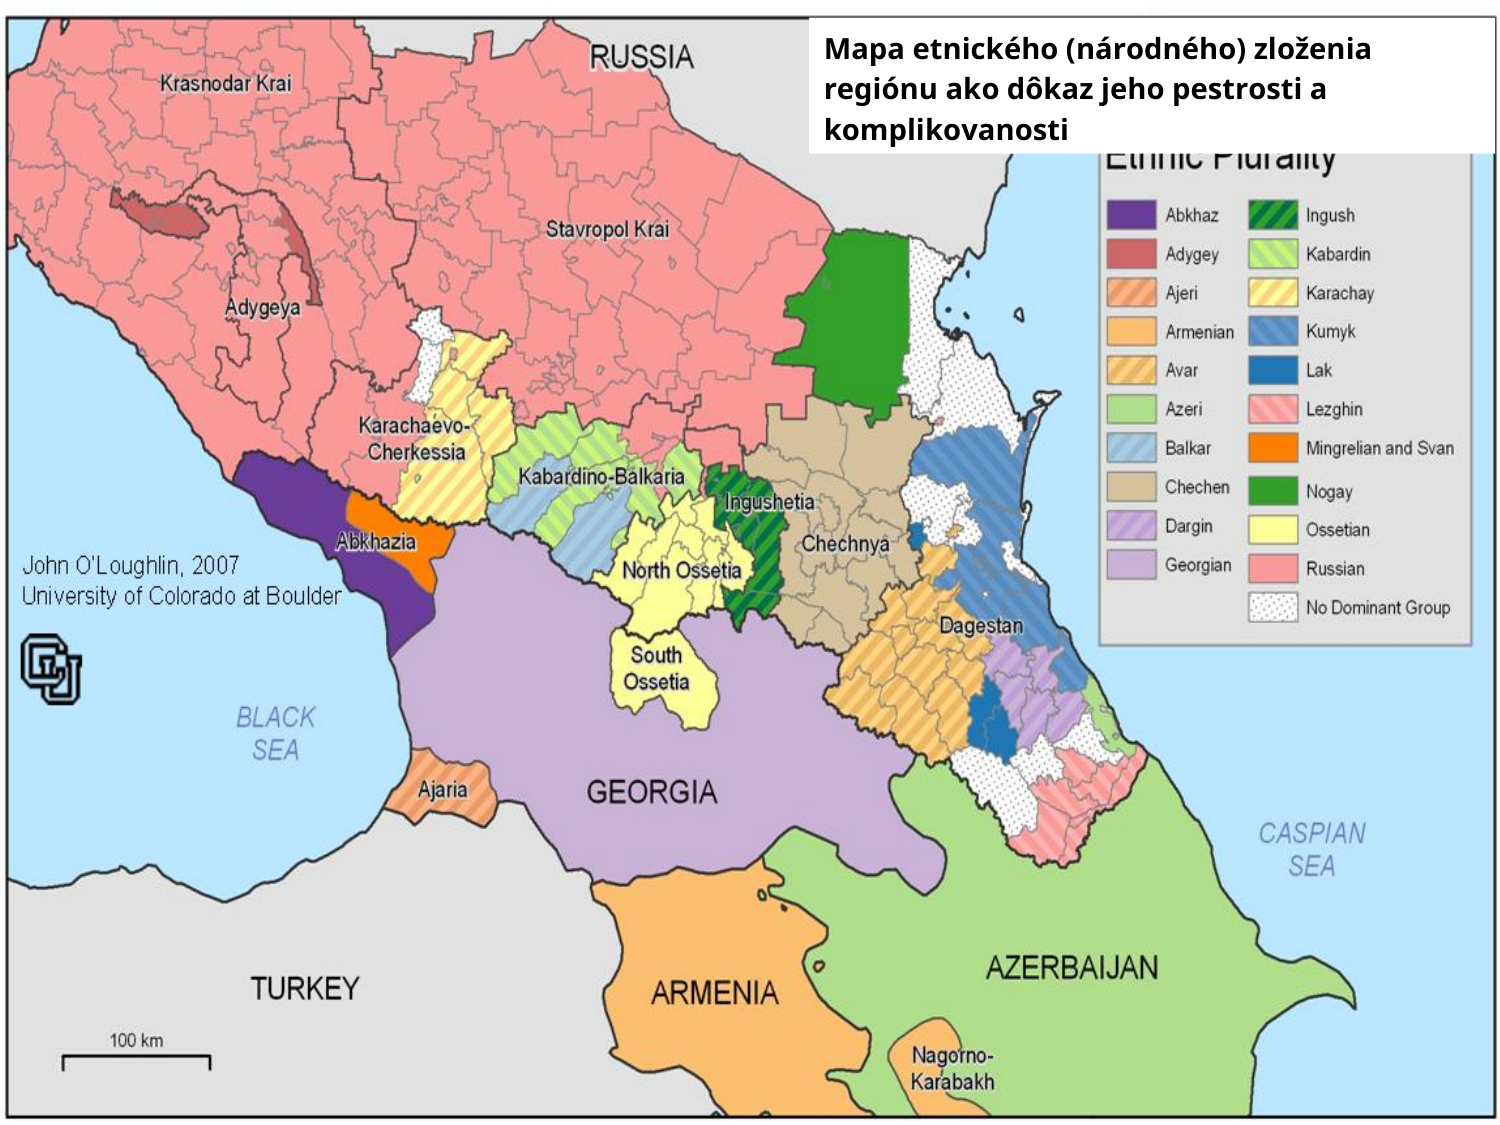

Mapa etnického (národného) zloženia regiónu ako dôkaz jeho pestrosti a komplikovanosti